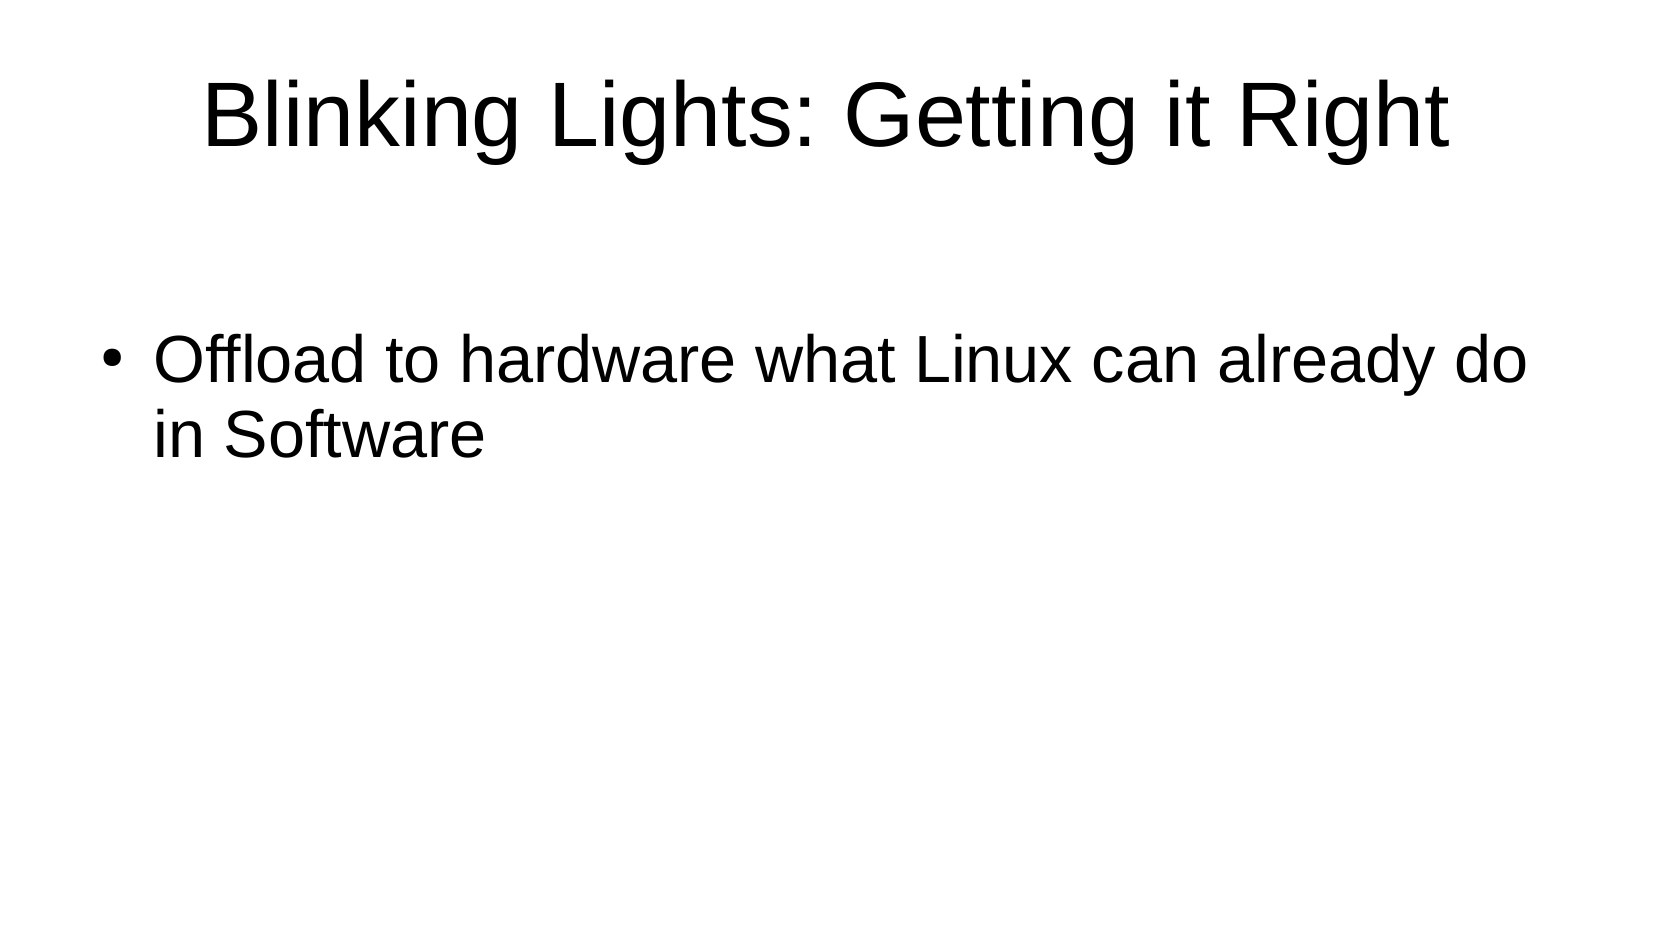

# Blinking Lights: Getting it Right
Offload to hardware what Linux can already do in Software